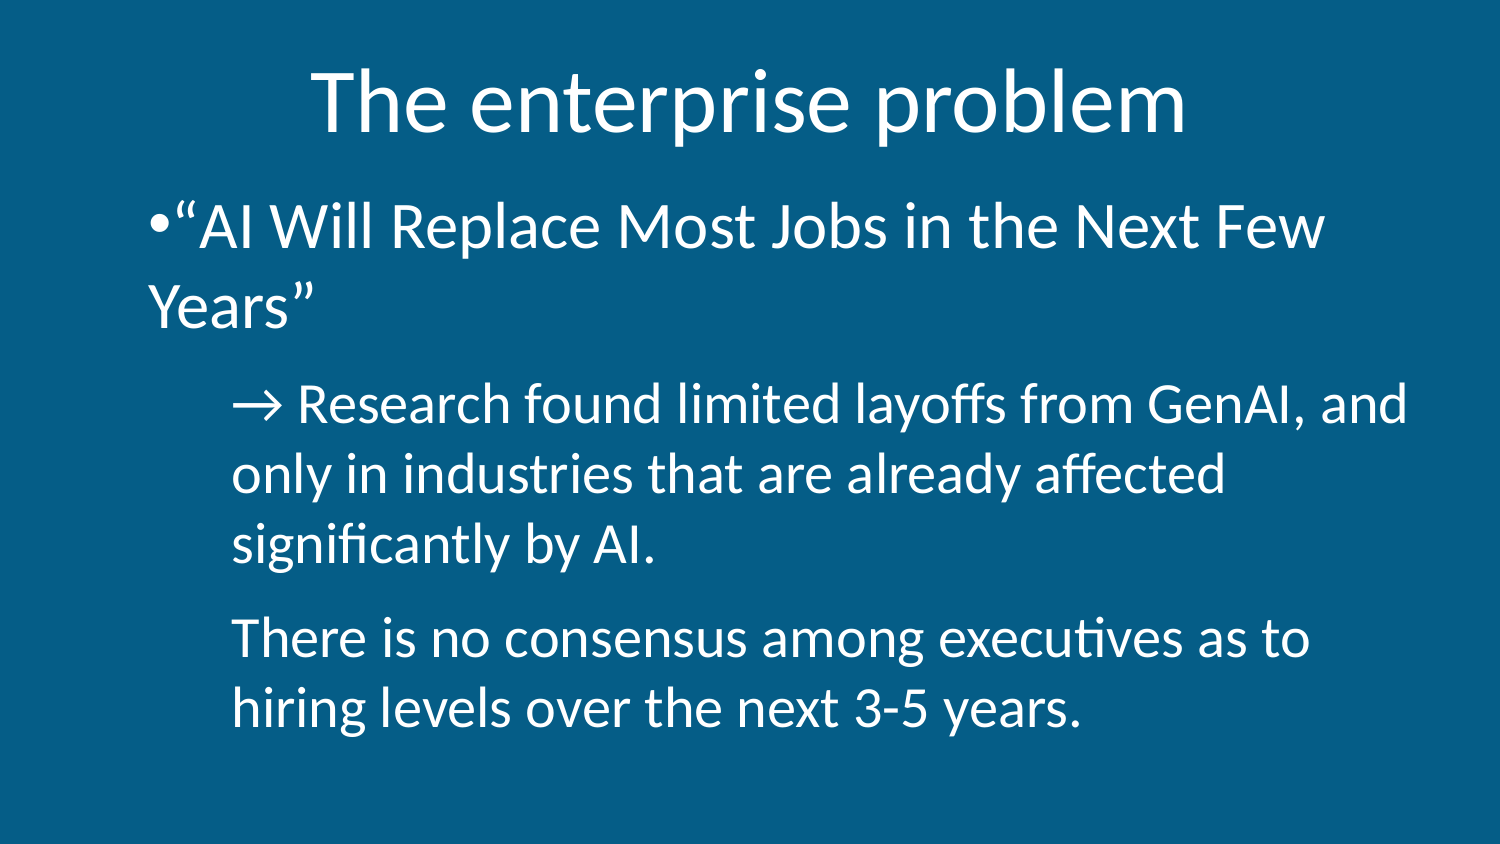

# The enterprise problem
“AI Will Replace Most Jobs in the Next Few Years”
→ Research found limited layoffs from GenAI, and only in industries that are already affected significantly by AI.
There is no consensus among executives as to hiring levels over the next 3-5 years.